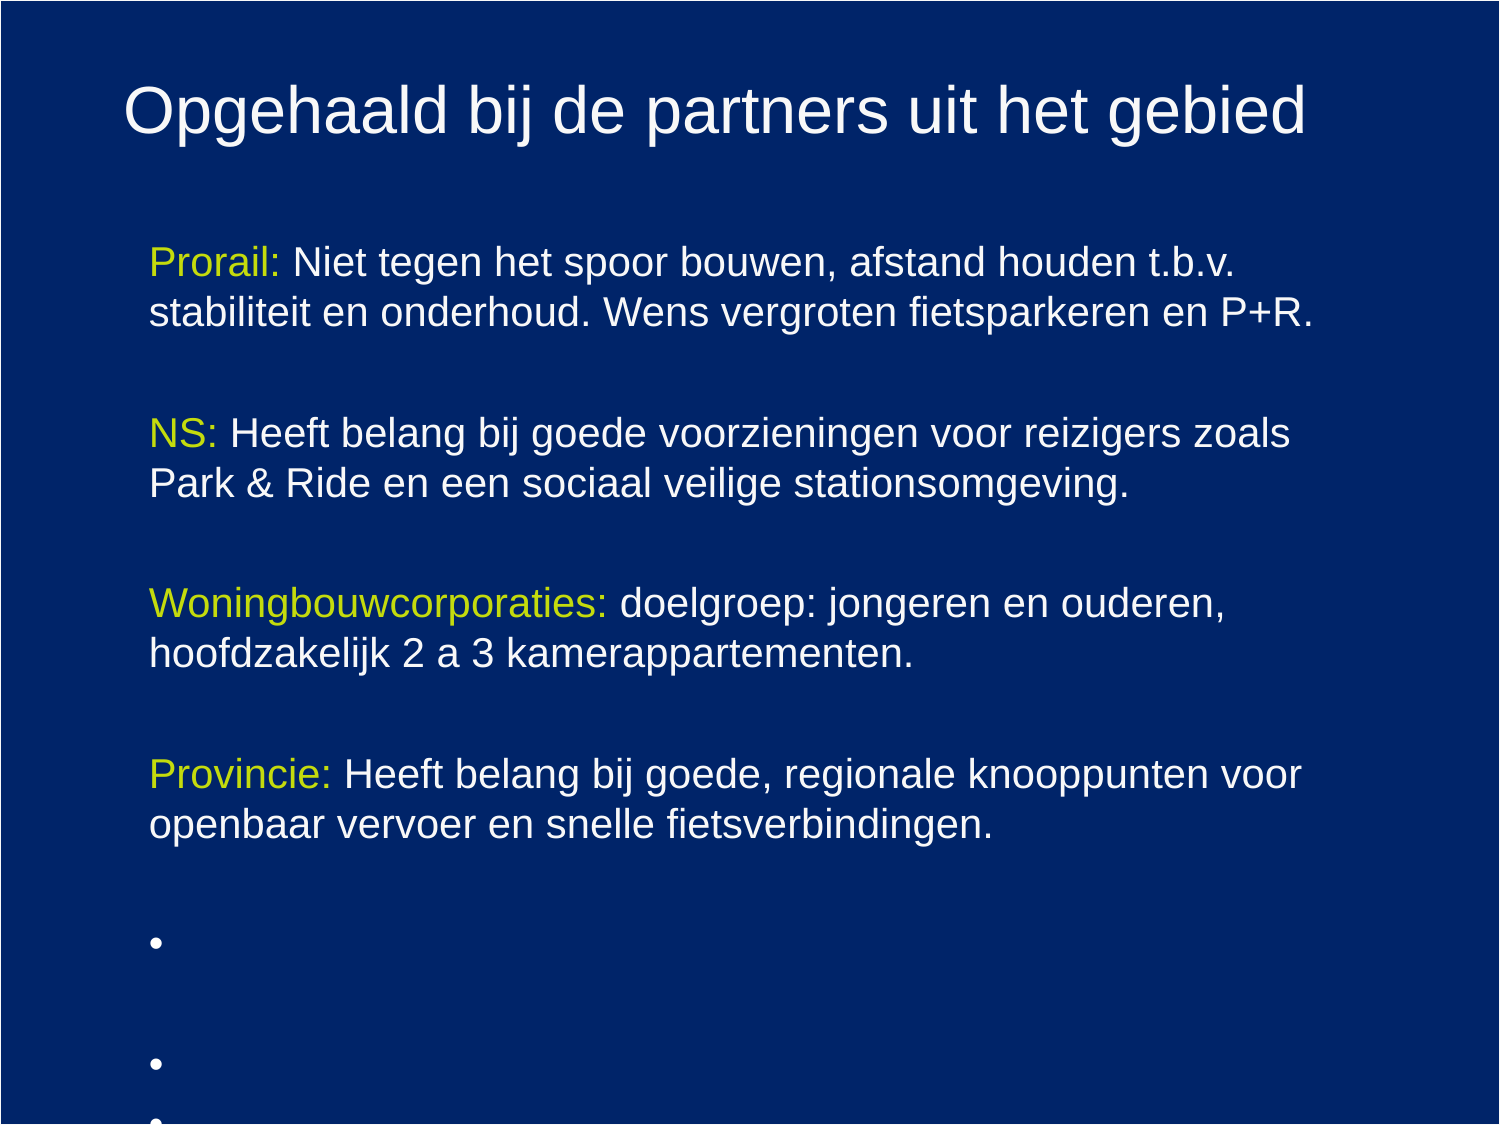

#
Opgehaald bij de partners uit het gebied
Prorail: Niet tegen het spoor bouwen, afstand houden t.b.v. stabiliteit en onderhoud. Wens vergroten fietsparkeren en P+R.
NS: Heeft belang bij goede voorzieningen voor reizigers zoals Park & Ride en een sociaal veilige stationsomgeving.
Woningbouwcorporaties: doelgroep: jongeren en ouderen, hoofdzakelijk 2 a 3 kamerappartementen.
Provincie: Heeft belang bij goede, regionale knooppunten voor openbaar vervoer en snelle fietsverbindingen.
huisstijl
7